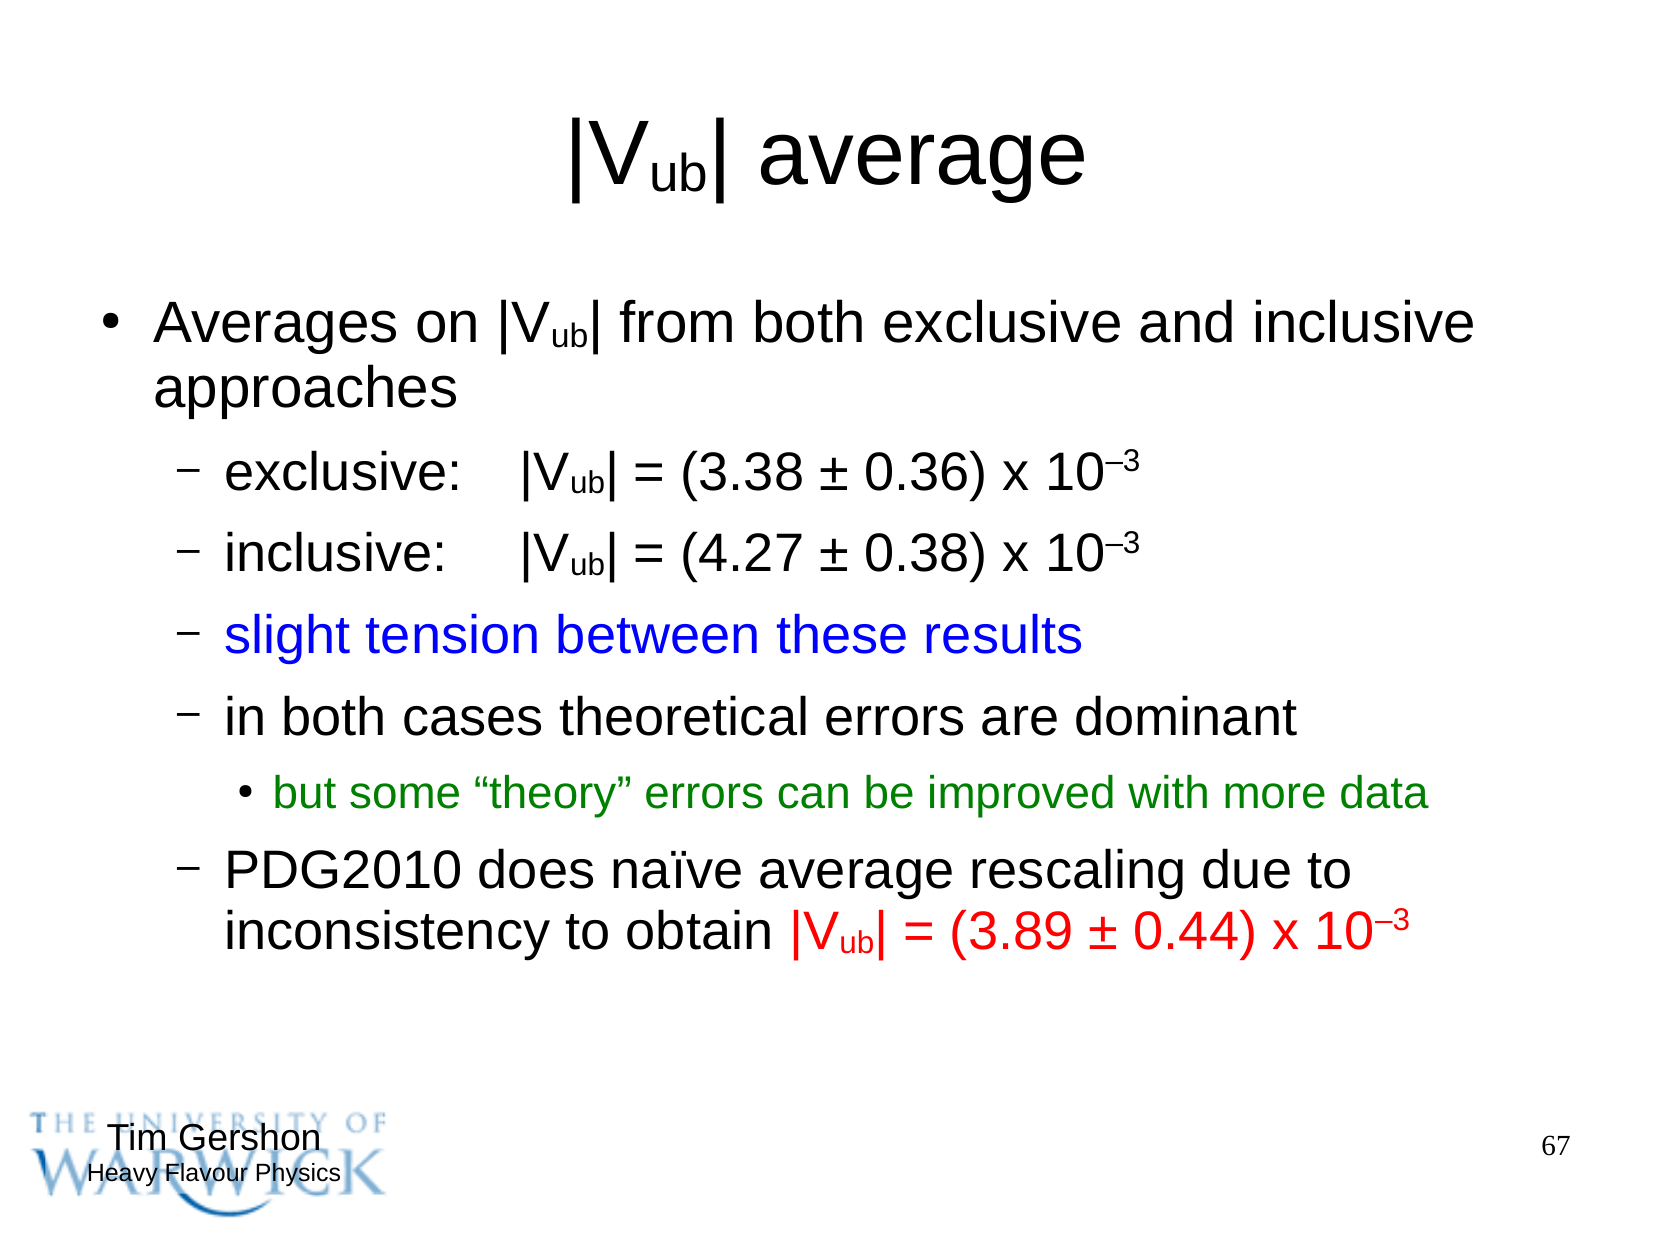

# |Vub| average
Averages on |Vub| from both exclusive and inclusive approaches
exclusive: 	|Vub| = (3.38 ± 0.36) x 10–3
inclusive: 	|Vub| = (4.27 ± 0.38) x 10–3
slight tension between these results
in both cases theoretical errors are dominant
but some “theory” errors can be improved with more data
PDG2010 does naïve average rescaling due to inconsistency to obtain |Vub| = (3.89 ± 0.44) x 10–3
Tim Gershon
Heavy Flavour Physics
67